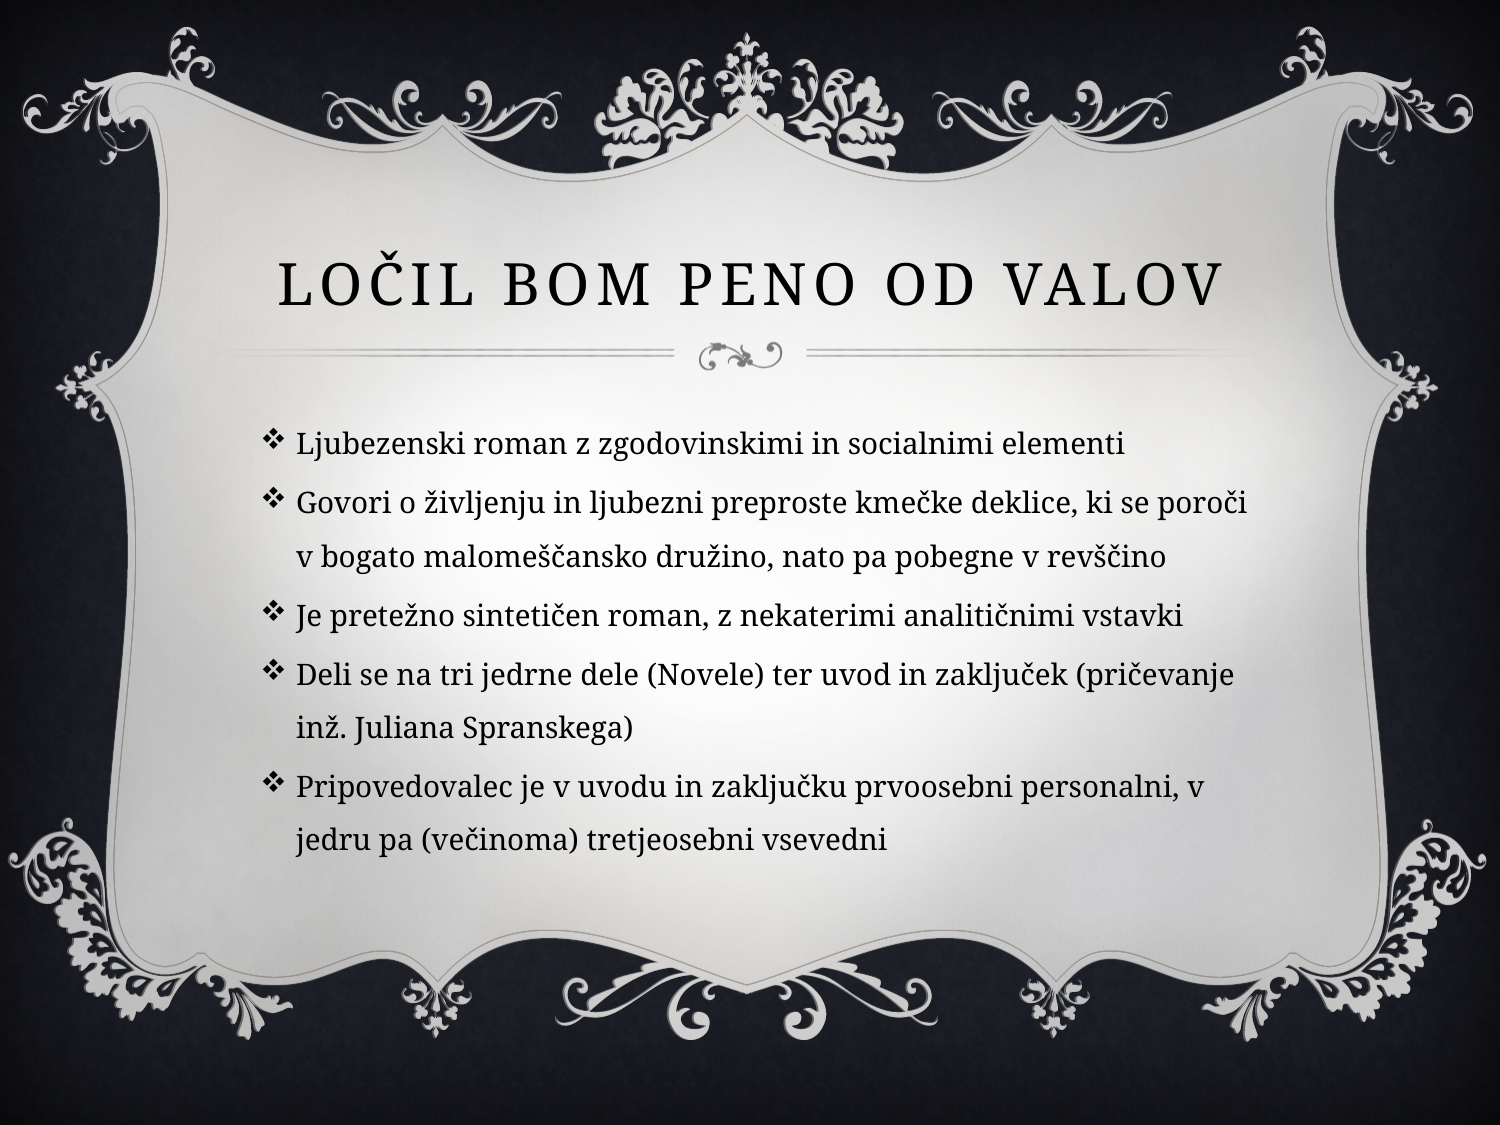

# Ločil bom peno od valov
Ljubezenski roman z zgodovinskimi in socialnimi elementi
Govori o življenju in ljubezni preproste kmečke deklice, ki se poroči v bogato malomeščansko družino, nato pa pobegne v revščino
Je pretežno sintetičen roman, z nekaterimi analitičnimi vstavki
Deli se na tri jedrne dele (Novele) ter uvod in zaključek (pričevanje inž. Juliana Spranskega)
Pripovedovalec je v uvodu in zaključku prvoosebni personalni, v jedru pa (večinoma) tretjeosebni vsevedni